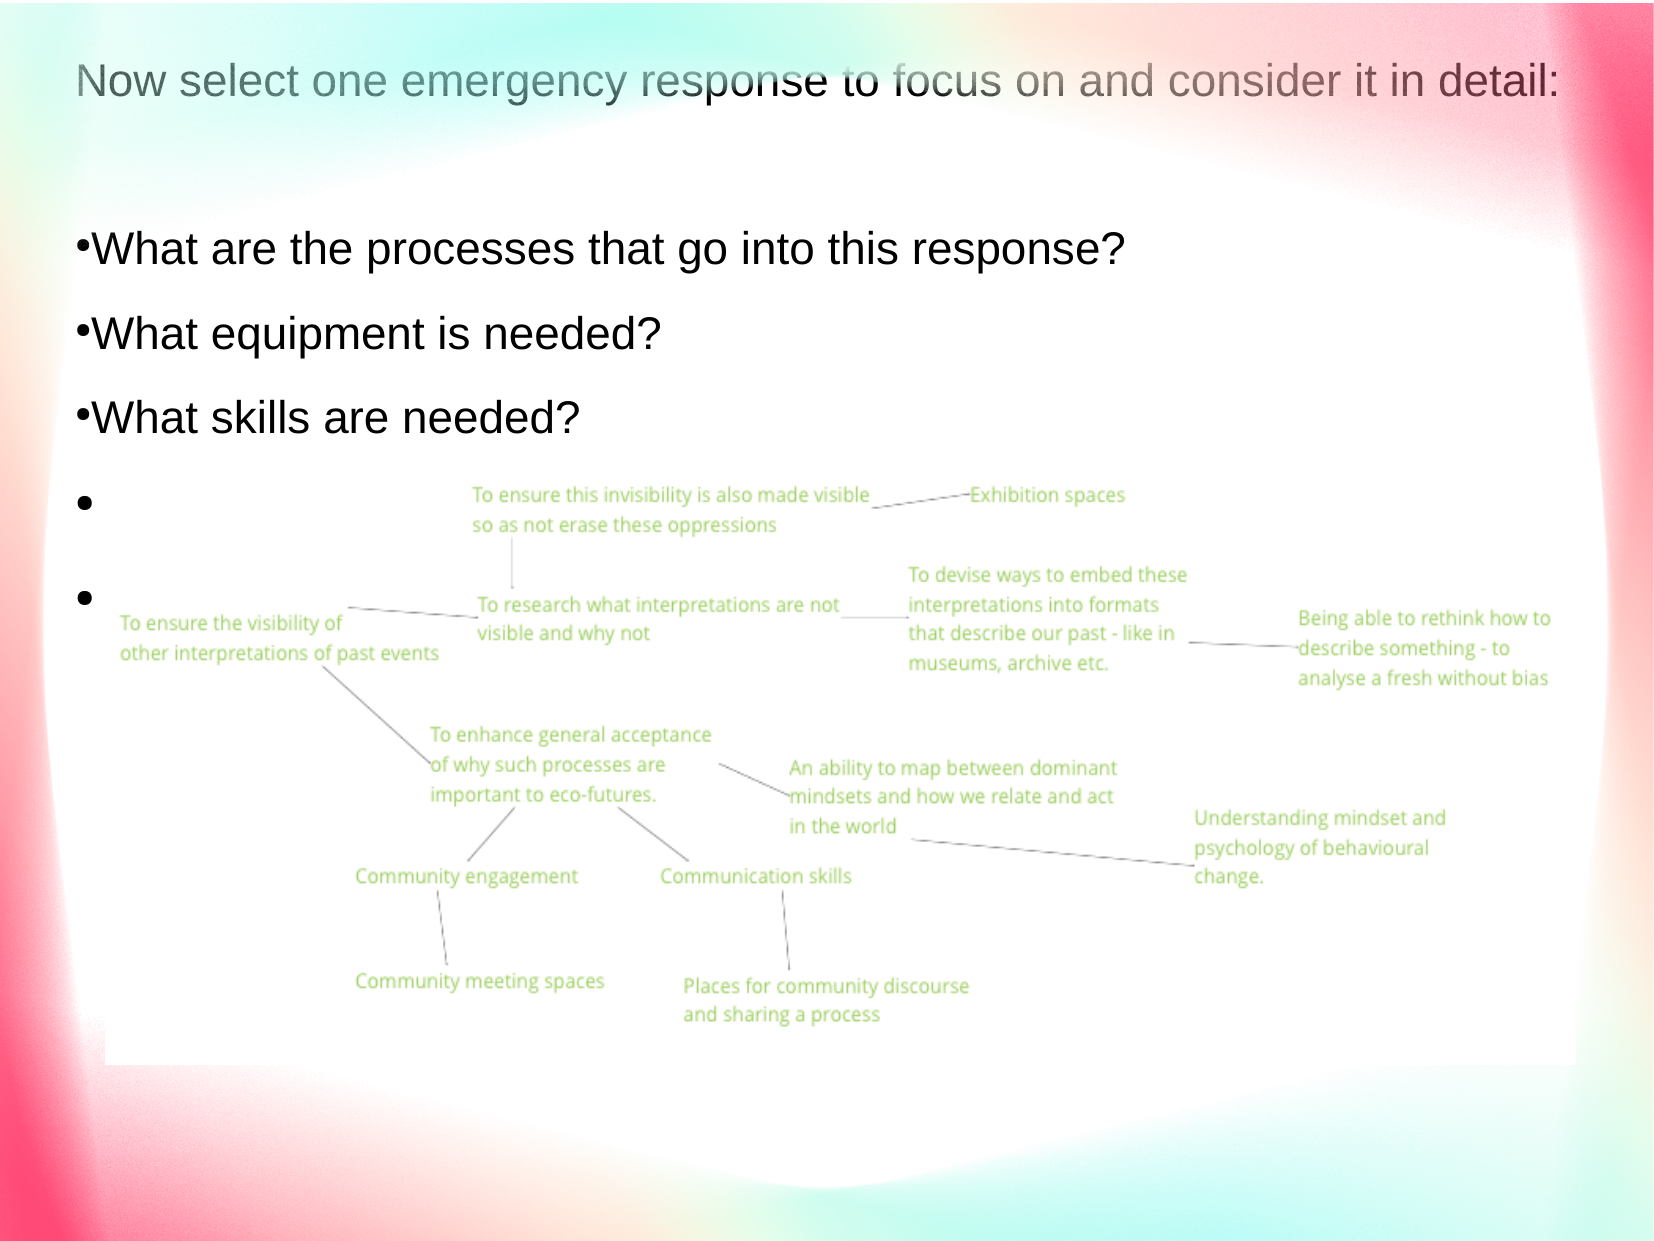

# Now select one emergency response to focus on and consider it in detail:
What are the processes that go into this response?
What equipment is needed?
What skills are needed?